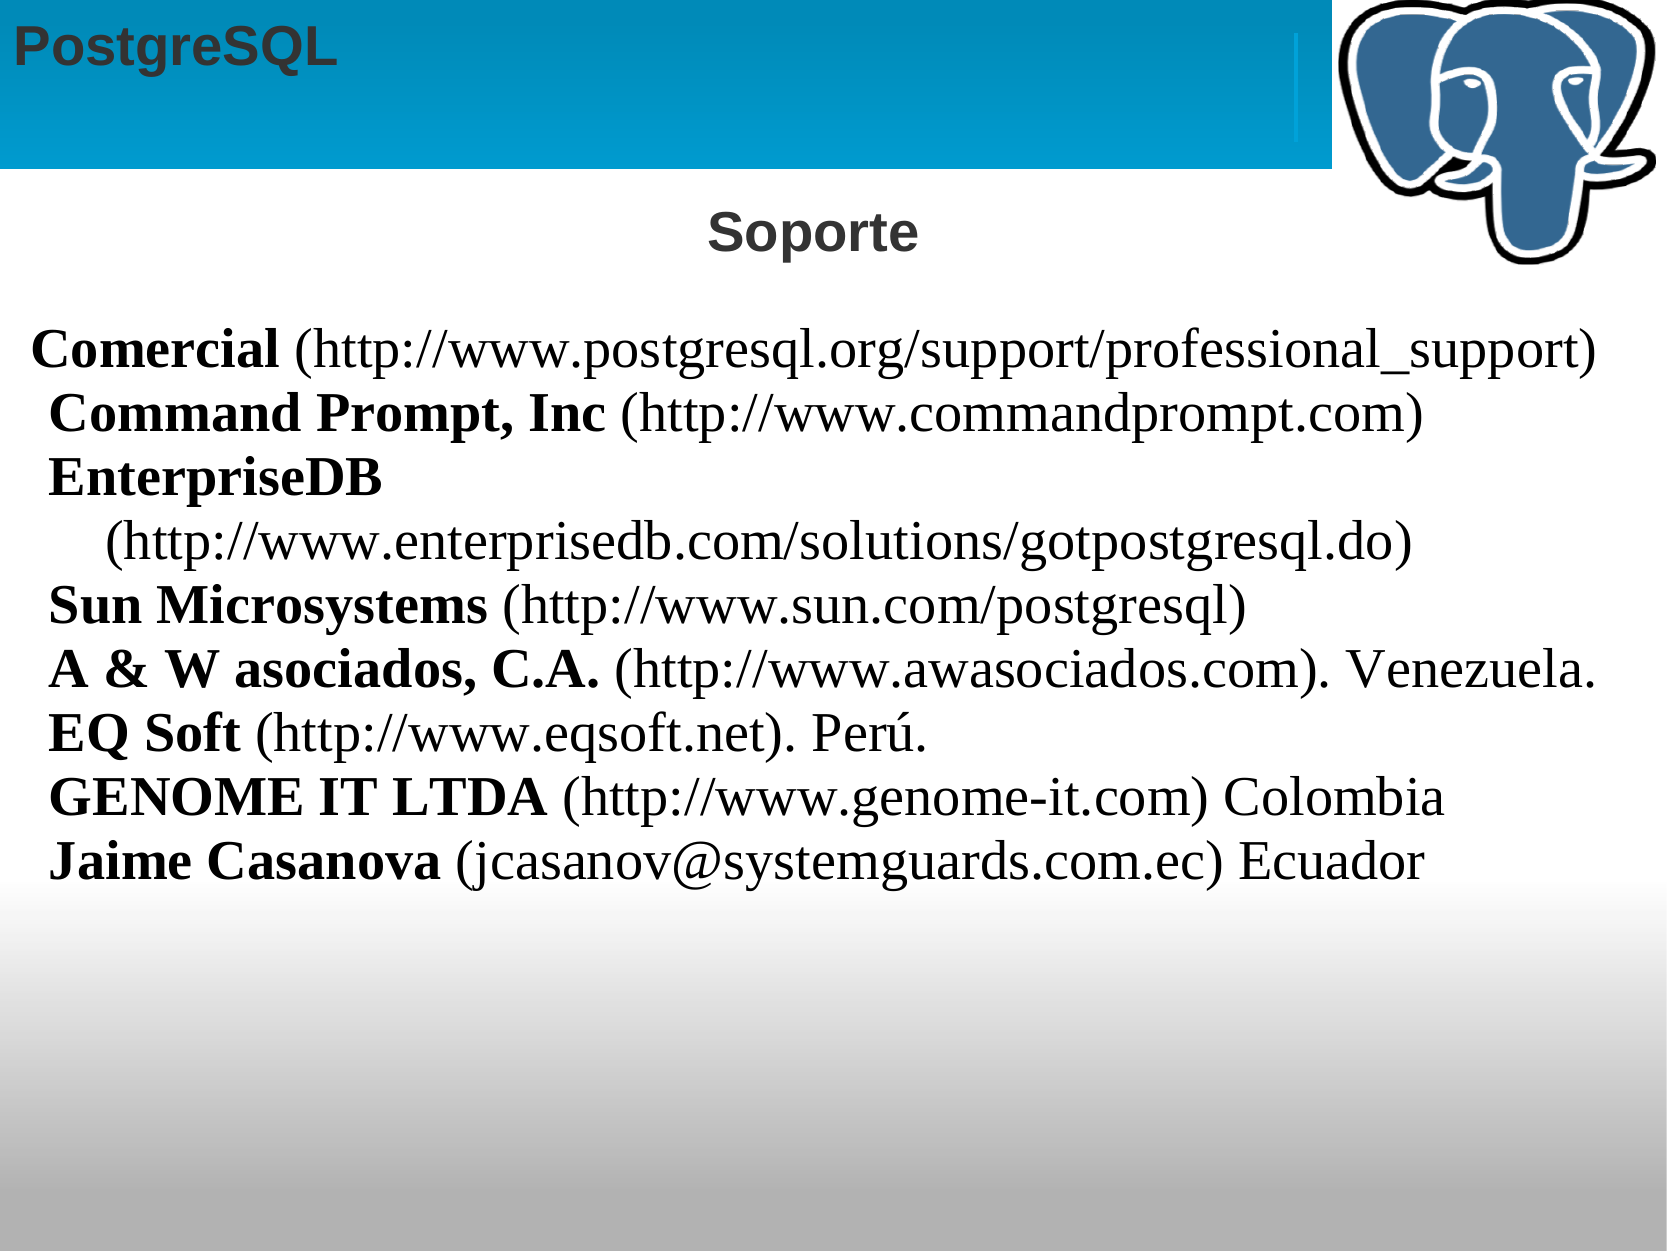

PostgreSQL
Soporte
Comercial (http://www.postgresql.org/support/professional_support)
Command Prompt, Inc (http://www.commandprompt.com)
EnterpriseDB (http://www.enterprisedb.com/solutions/gotpostgresql.do)
Sun Microsystems (http://www.sun.com/postgresql)
A & W asociados, C.A. (http://www.awasociados.com). Venezuela.
EQ Soft (http://www.eqsoft.net). Perú.
GENOME IT LTDA (http://www.genome-it.com) Colombia
Jaime Casanova (jcasanov@systemguards.com.ec) Ecuador